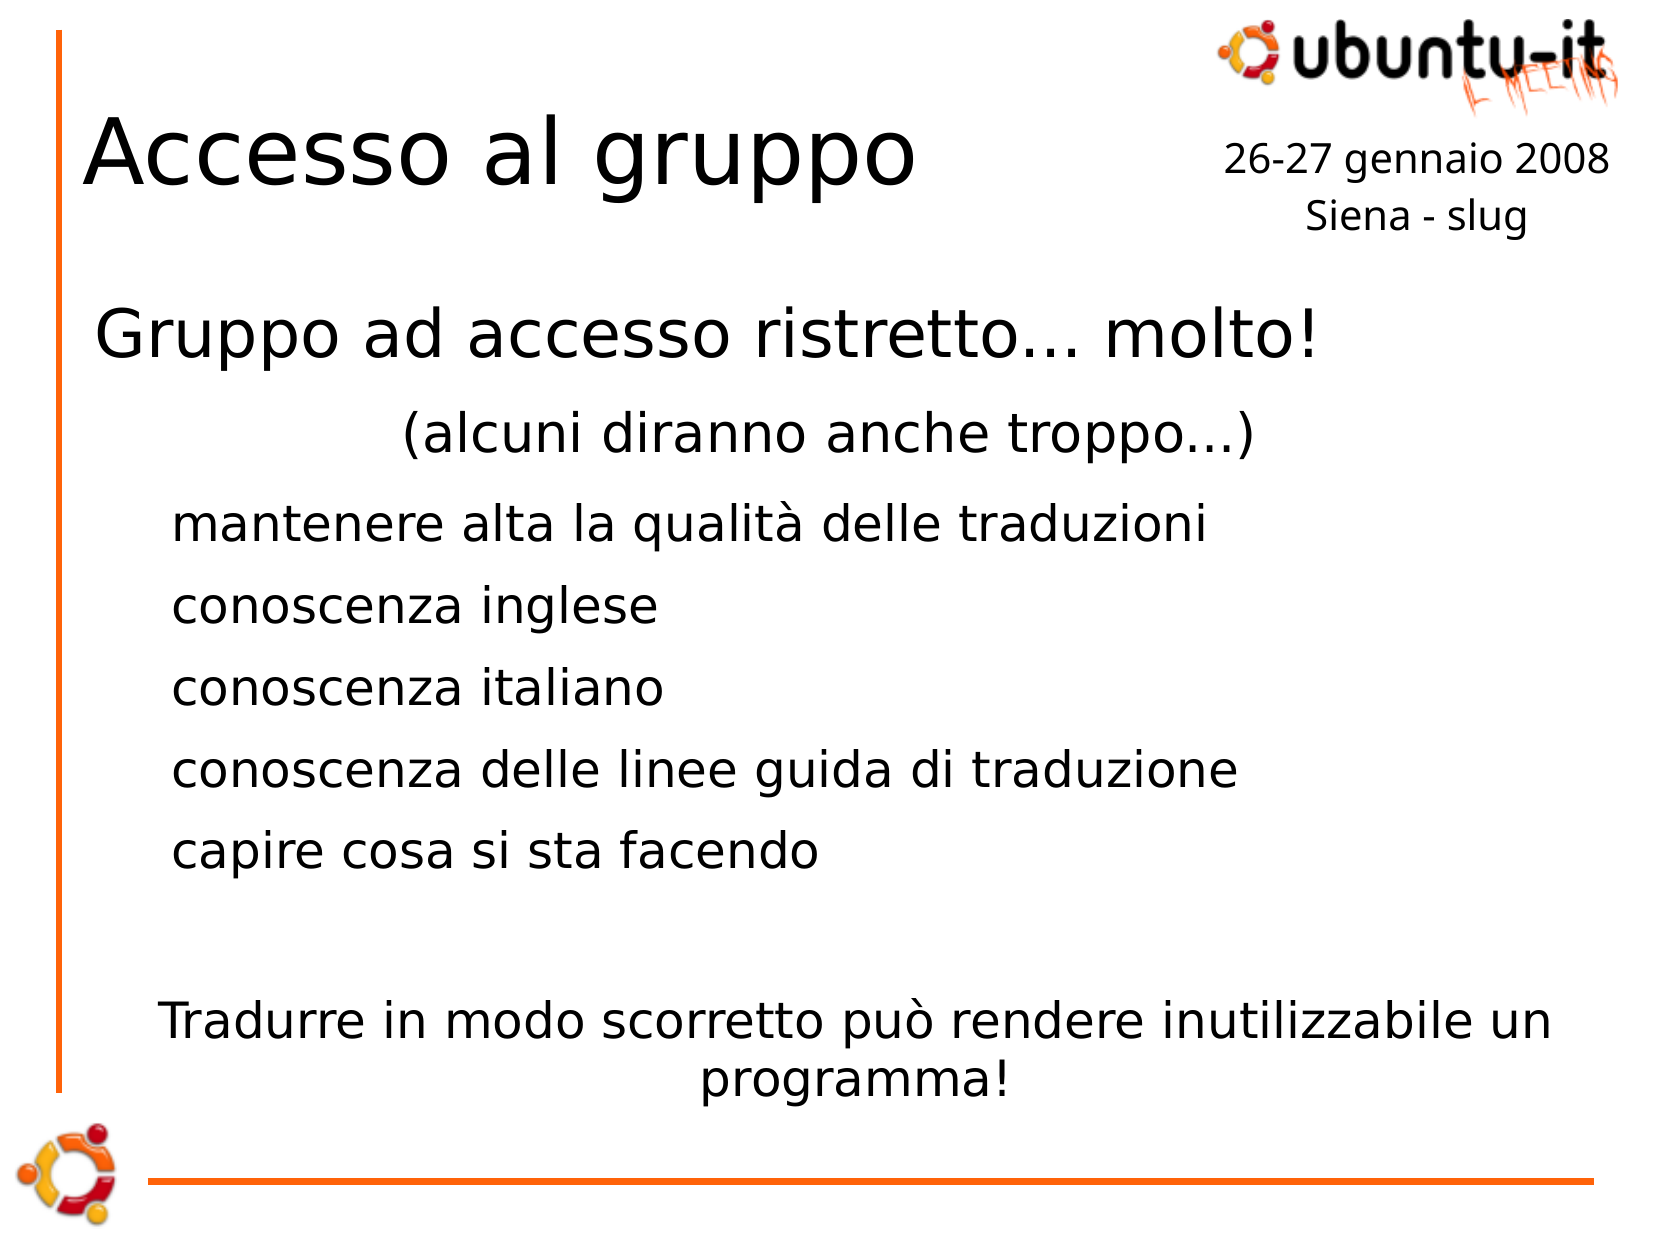

# Accesso al gruppo
Gruppo ad accesso ristretto... molto!
(alcuni diranno anche troppo...)
mantenere alta la qualità delle traduzioni
conoscenza inglese
conoscenza italiano
conoscenza delle linee guida di traduzione
capire cosa si sta facendo
Tradurre in modo scorretto può rendere inutilizzabile un programma!